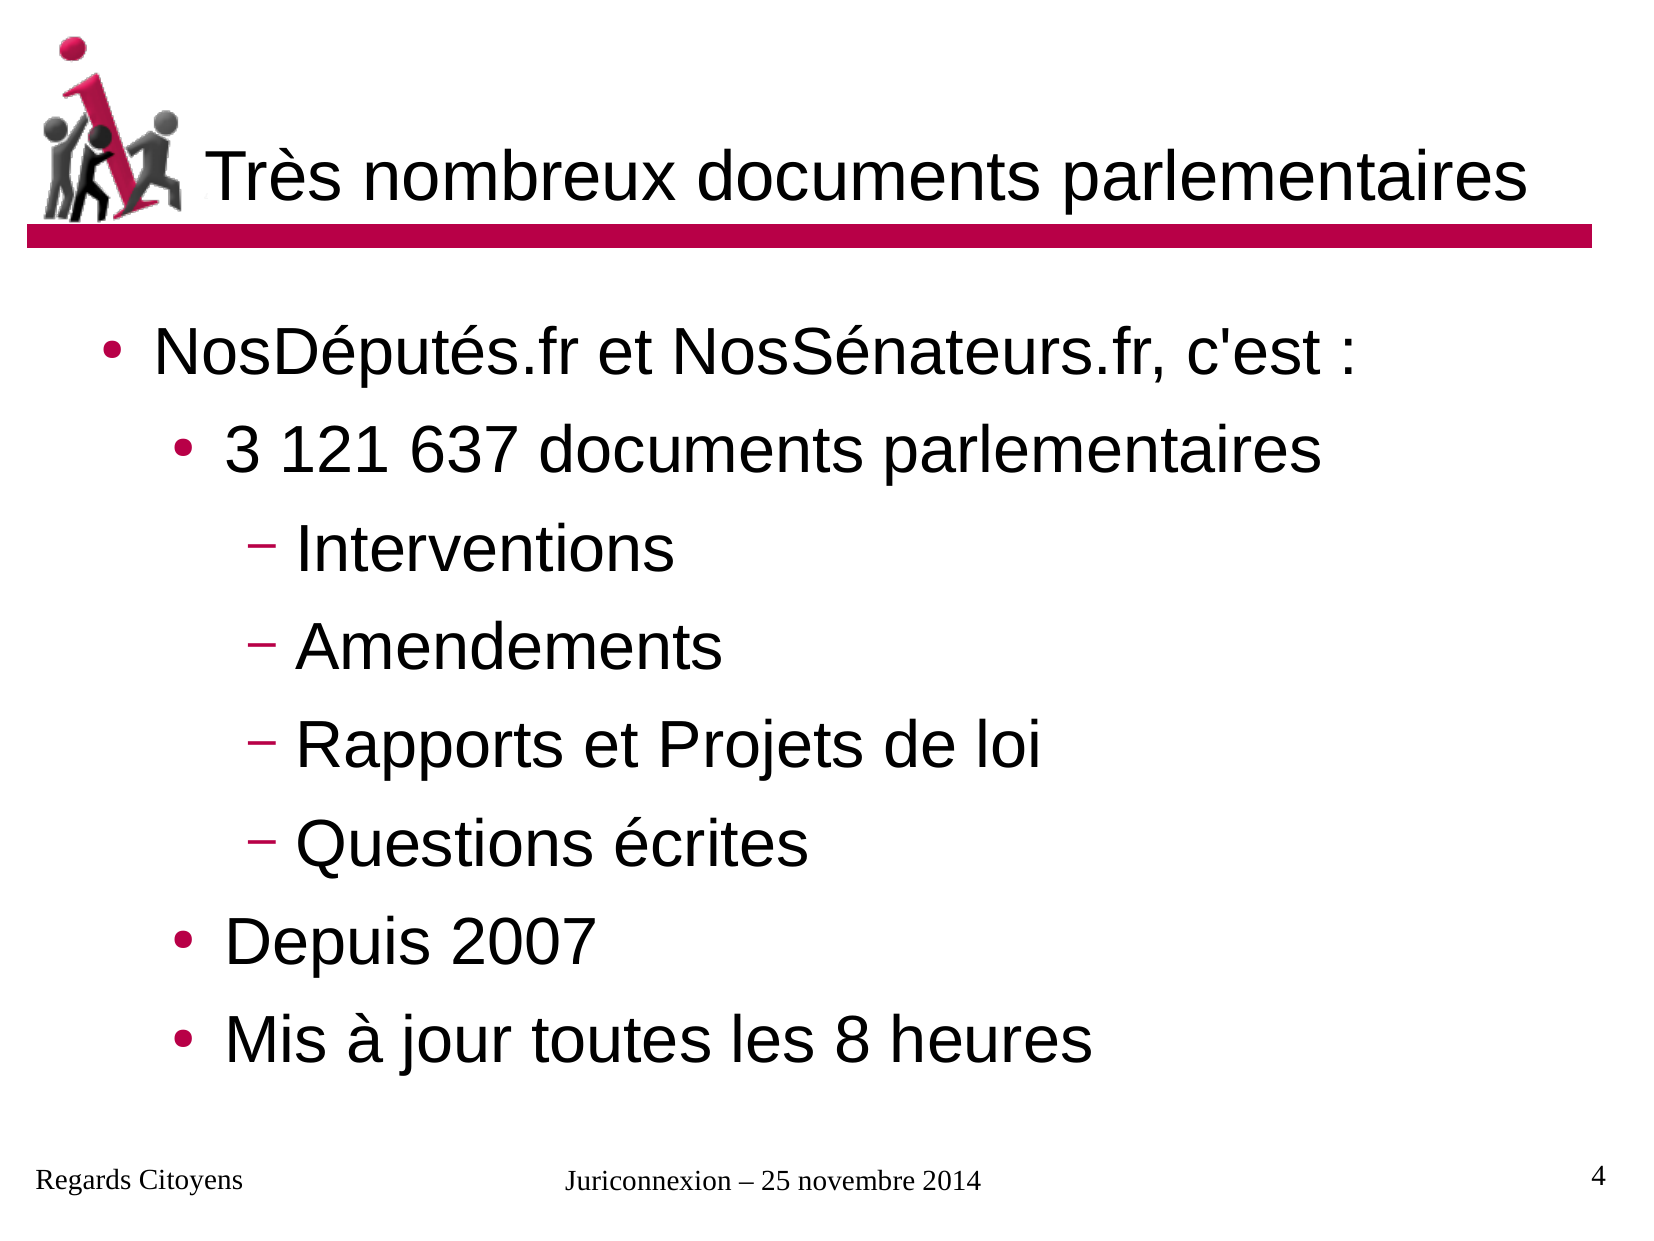

# Très nombreux documents parlementaires
NosDéputés.fr et NosSénateurs.fr, c'est :
3 121 637 documents parlementaires
Interventions
Amendements
Rapports et Projets de loi
Questions écrites
Depuis 2007
Mis à jour toutes les 8 heures
4